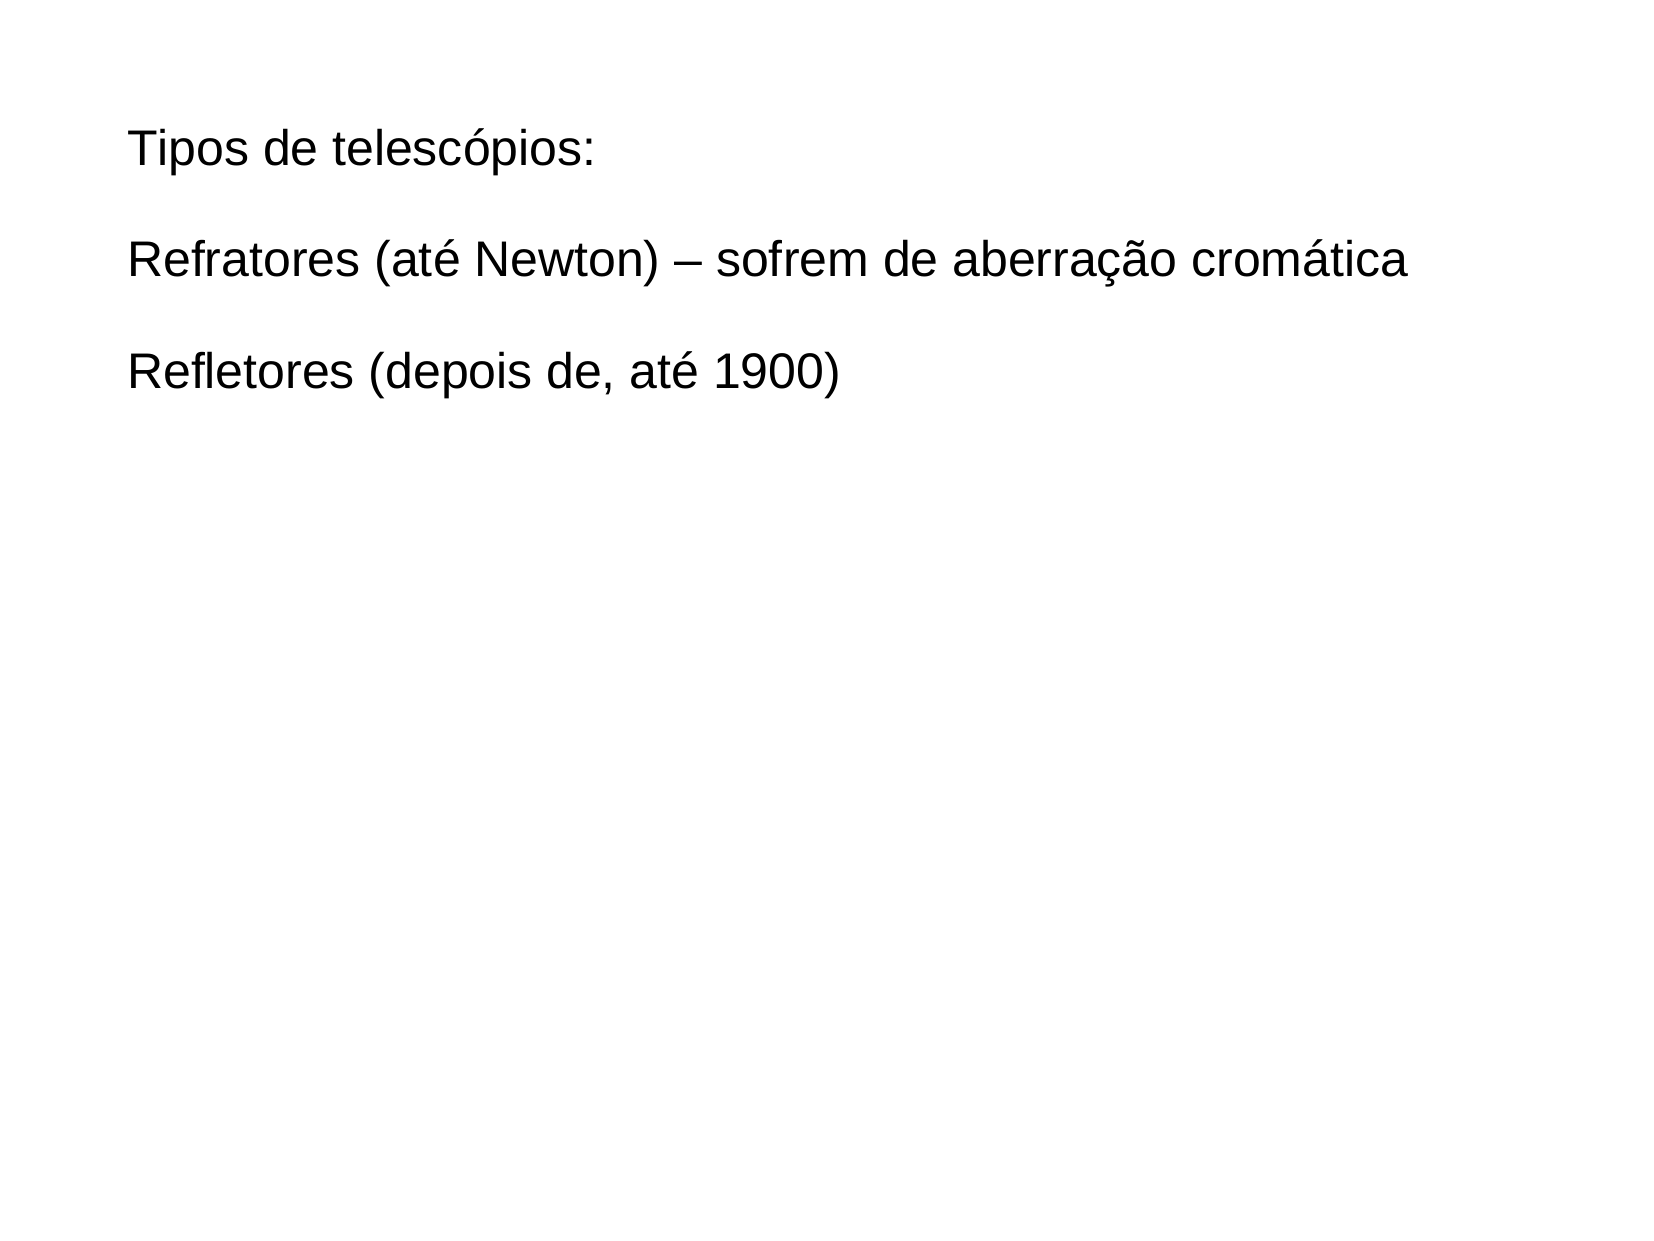

Tipos de telescópios:
Refratores (até Newton) – sofrem de aberração cromática
Refletores (depois de, até 1900)